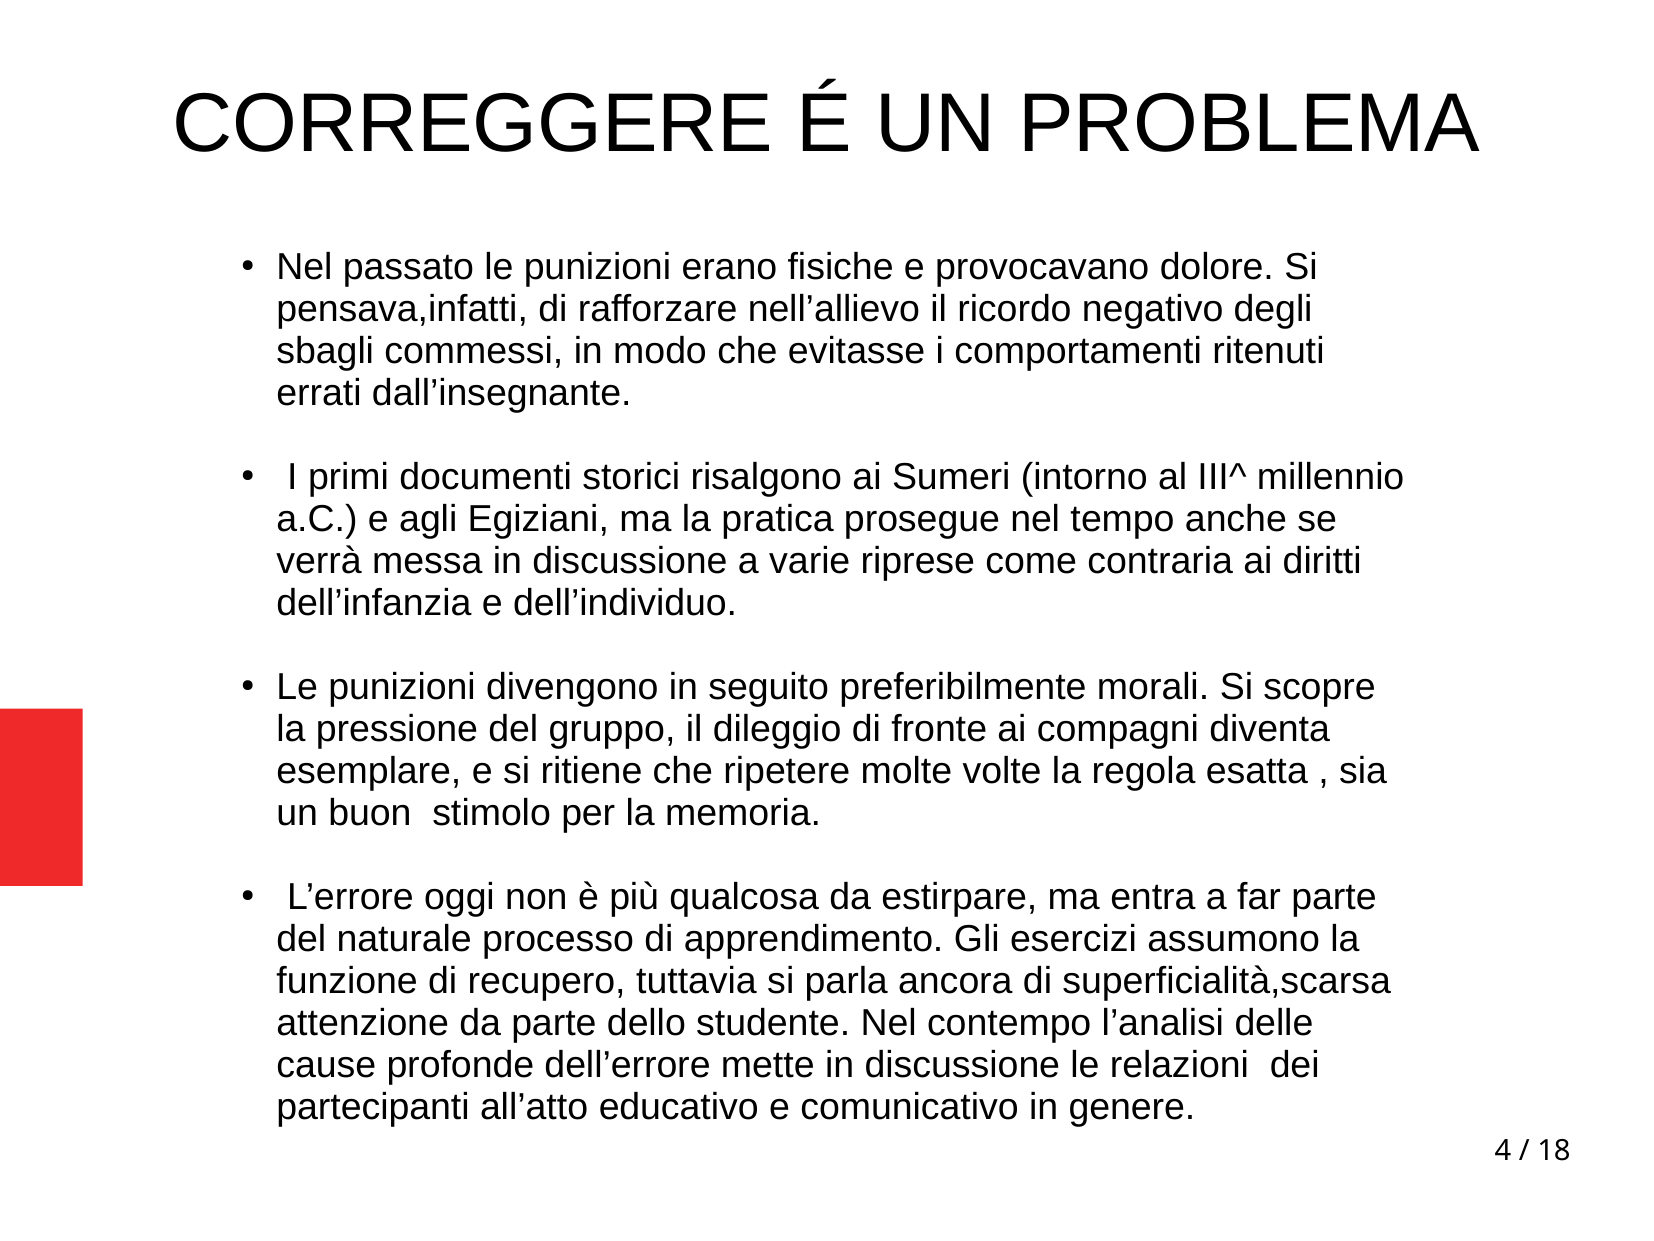

CORREGGERE É UN PROBLEMA
Nel passato le punizioni erano fisiche e provocavano dolore. Si pensava,infatti, di rafforzare nell’allievo il ricordo negativo degli sbagli commessi, in modo che evitasse i comportamenti ritenuti errati dall’insegnante.
 I primi documenti storici risalgono ai Sumeri (intorno al III^ millennio a.C.) e agli Egiziani, ma la pratica prosegue nel tempo anche se verrà messa in discussione a varie riprese come contraria ai diritti dell’infanzia e dell’individuo.
Le punizioni divengono in seguito preferibilmente morali. Si scopre la pressione del gruppo, il dileggio di fronte ai compagni diventa esemplare, e si ritiene che ripetere molte volte la regola esatta , sia un buon stimolo per la memoria.
 L’errore oggi non è più qualcosa da estirpare, ma entra a far parte del naturale processo di apprendimento. Gli esercizi assumono la funzione di recupero, tuttavia si parla ancora di superficialità,scarsa attenzione da parte dello studente. Nel contempo l’analisi delle cause profonde dell’errore mette in discussione le relazioni dei partecipanti all’atto educativo e comunicativo in genere.
4